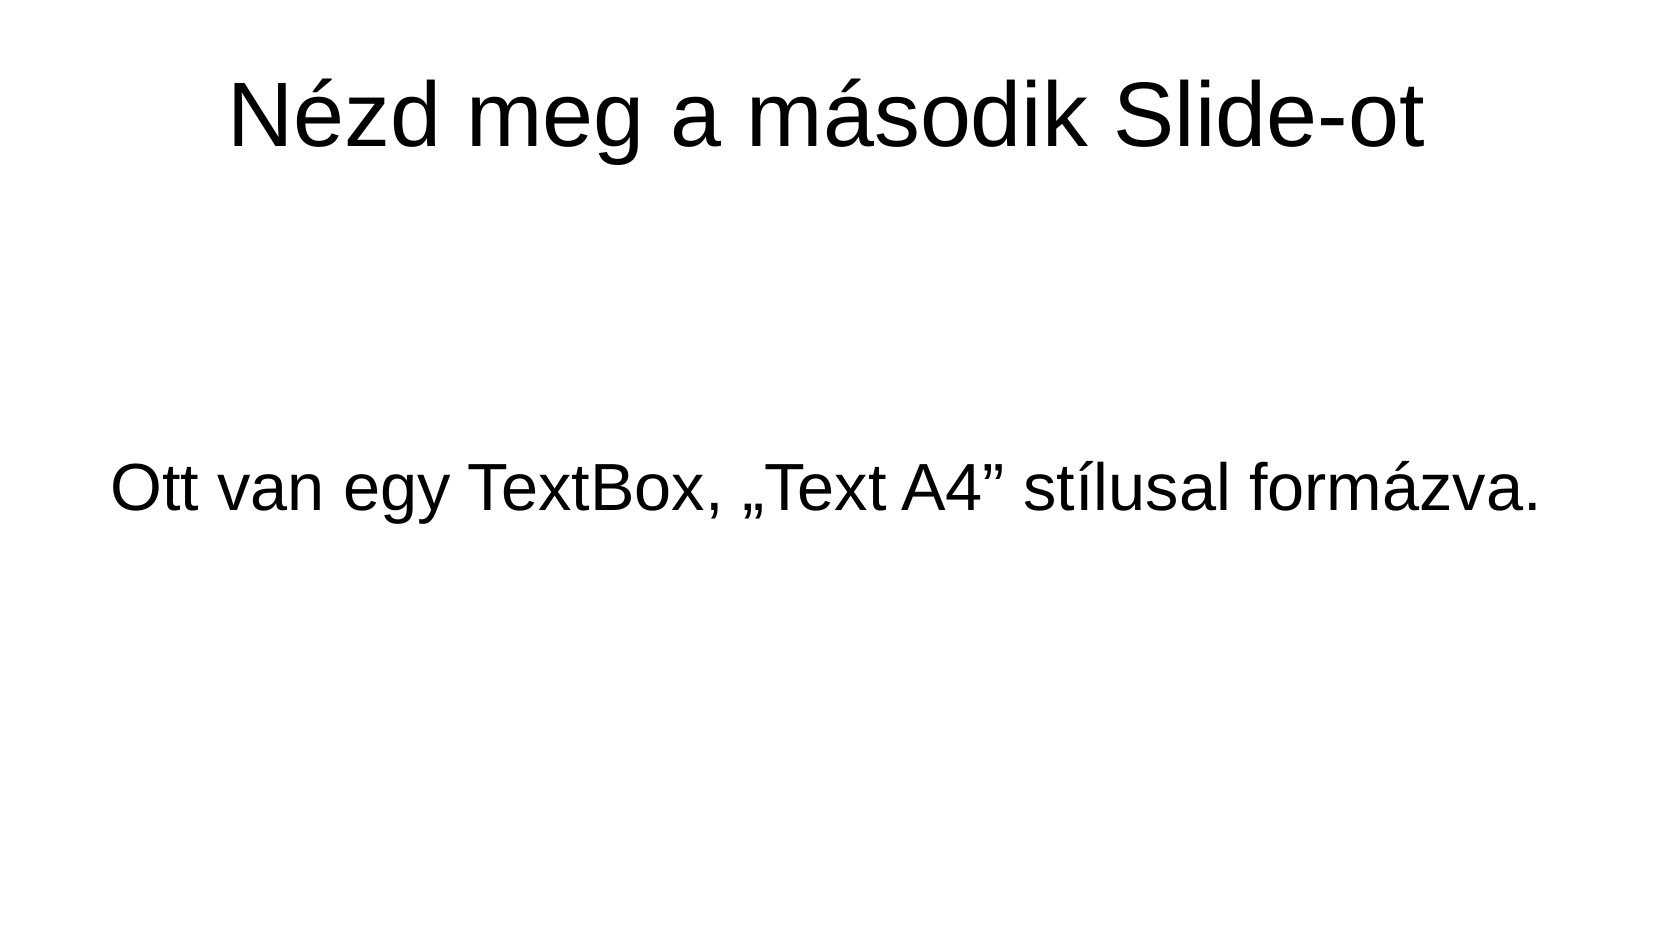

# Nézd meg a második Slide-ot
Ott van egy TextBox, „Text A4” stílusal formázva.